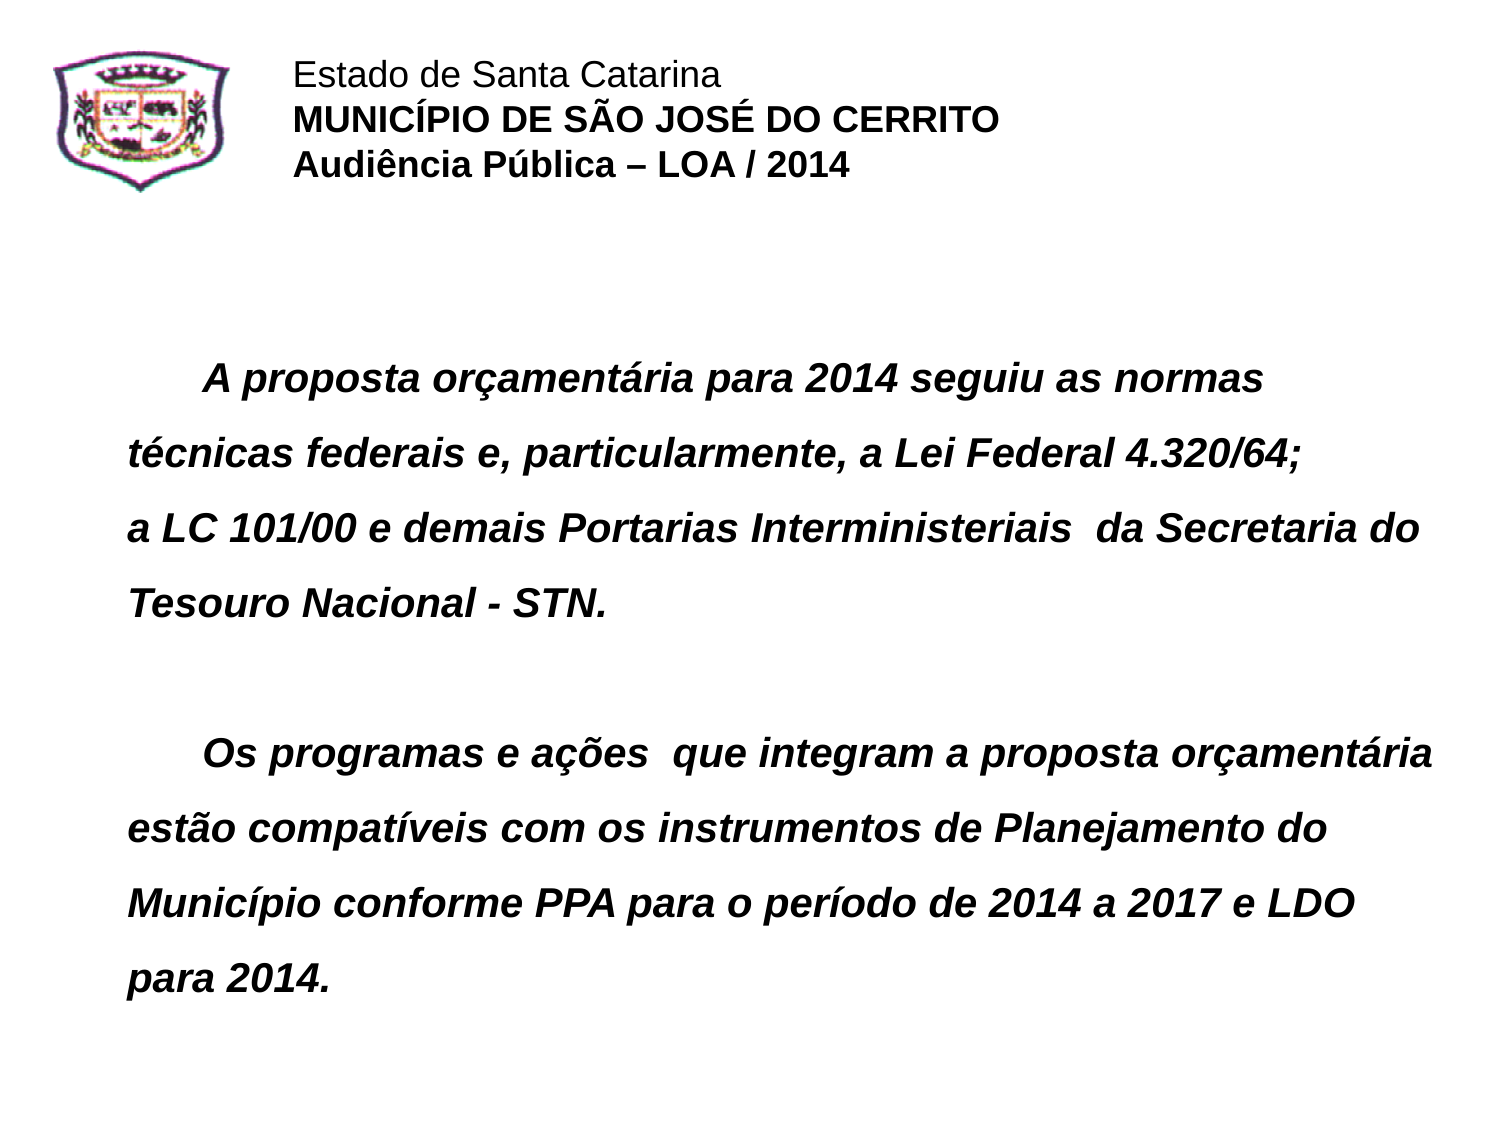

Estado de Santa Catarina
MUNICÍPIO DE SÃO JOSÉ DO CERRITO
Audiência Pública – LOA / 2014
	A proposta orçamentária para 2014 seguiu as normas técnicas federais e, particularmente, a Lei Federal 4.320/64;
a LC 101/00 e demais Portarias Interministeriais da Secretaria do Tesouro Nacional - STN.
	Os programas e ações que integram a proposta orçamentária estão compatíveis com os instrumentos de Planejamento do Município conforme PPA para o período de 2014 a 2017 e LDO para 2014.